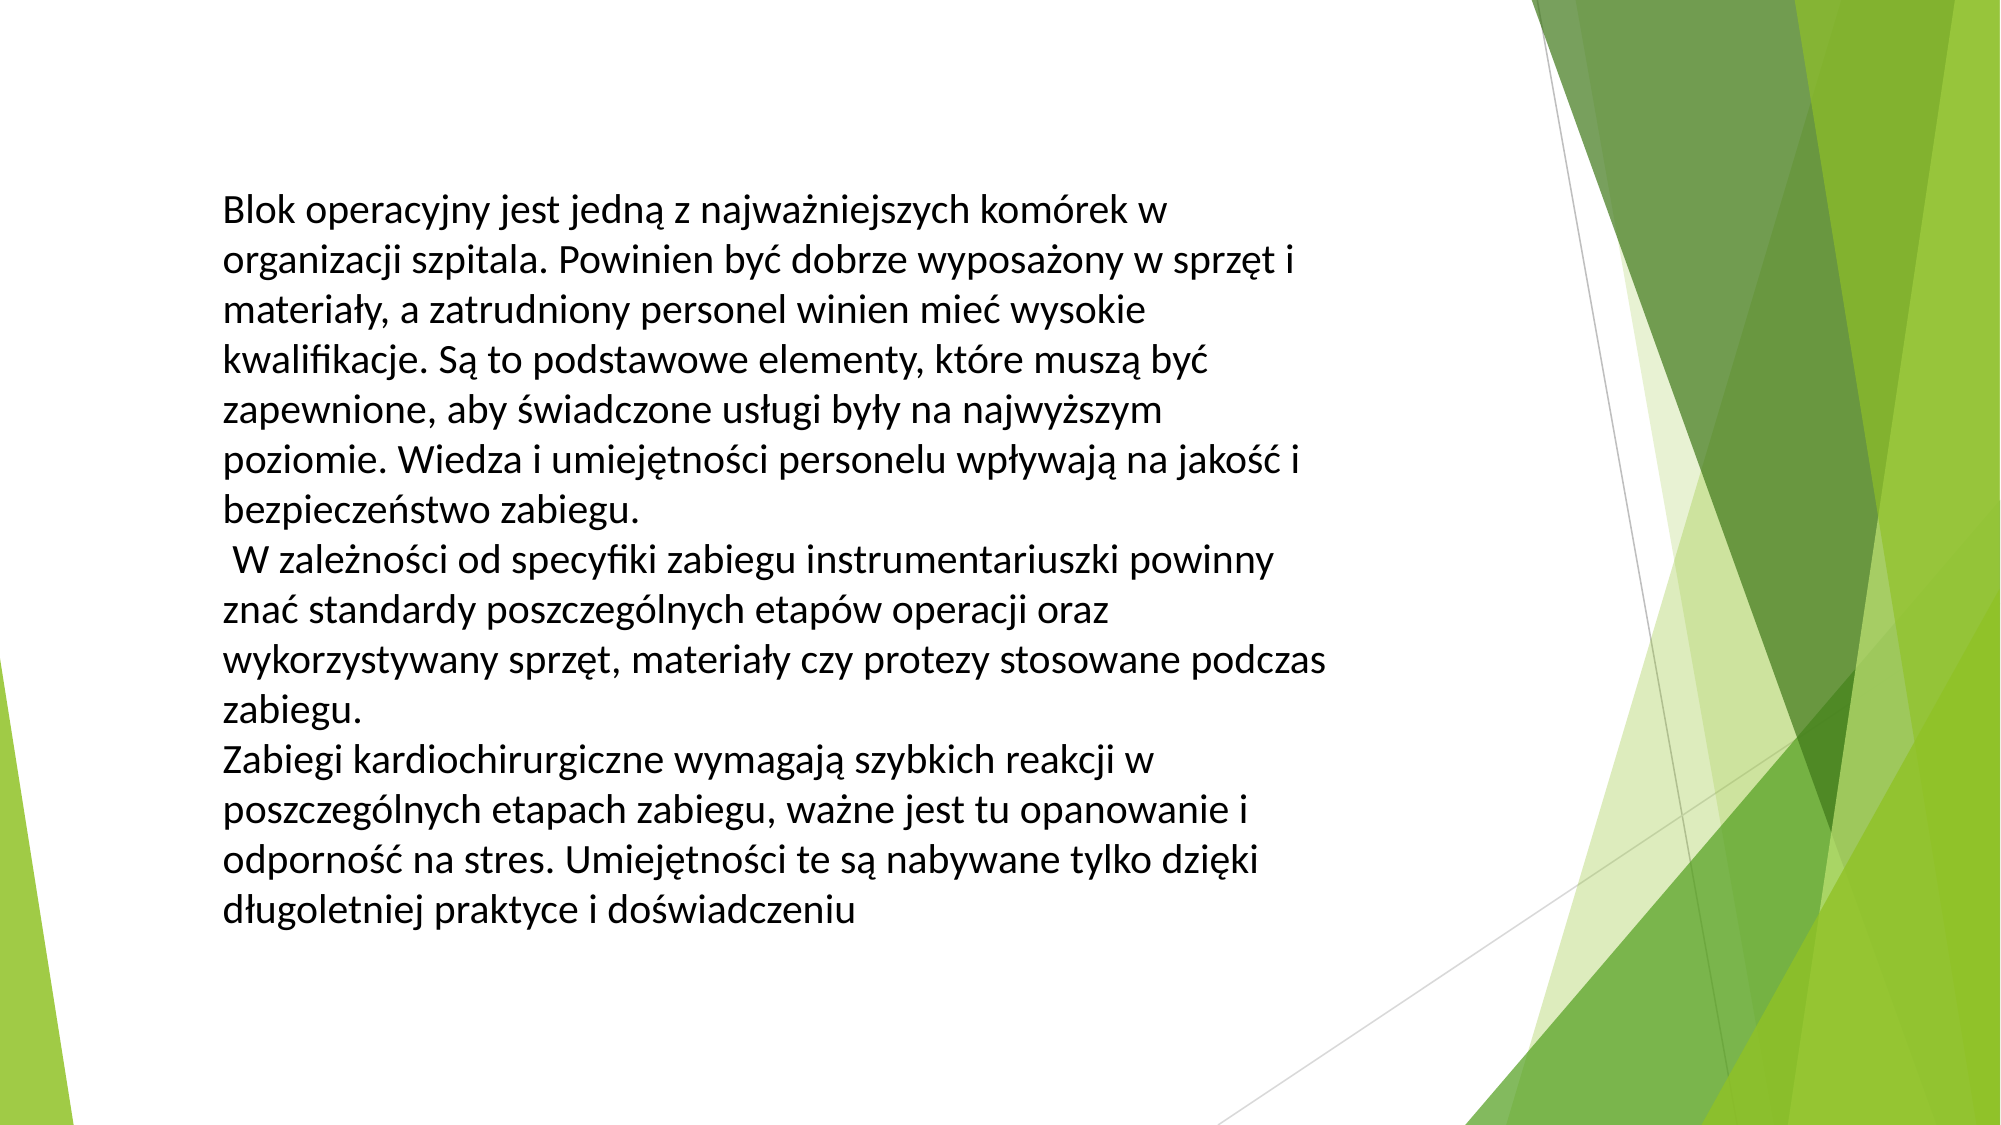

Blok operacyjny jest jedną z najważniejszych komórek w organizacji szpitala. Powinien być dobrze wyposażony w sprzęt i materiały, a zatrudniony personel winien mieć wysokie kwalifikacje. Są to podstawowe elementy, które muszą być zapewnione, aby świadczone usługi były na najwyższym poziomie. Wiedza i umiejętności personelu wpływają na jakość i bezpieczeństwo zabiegu.
 W zależności od specyfiki zabiegu instrumentariuszki powinny znać standardy poszczególnych etapów operacji oraz wykorzystywany sprzęt, materiały czy protezy stosowane podczas zabiegu.
Zabiegi kardiochirurgiczne wymagają szybkich reakcji w poszczególnych etapach zabiegu, ważne jest tu opanowanie i odporność na stres. Umiejętności te są nabywane tylko dzięki długoletniej praktyce i doświadczeniu